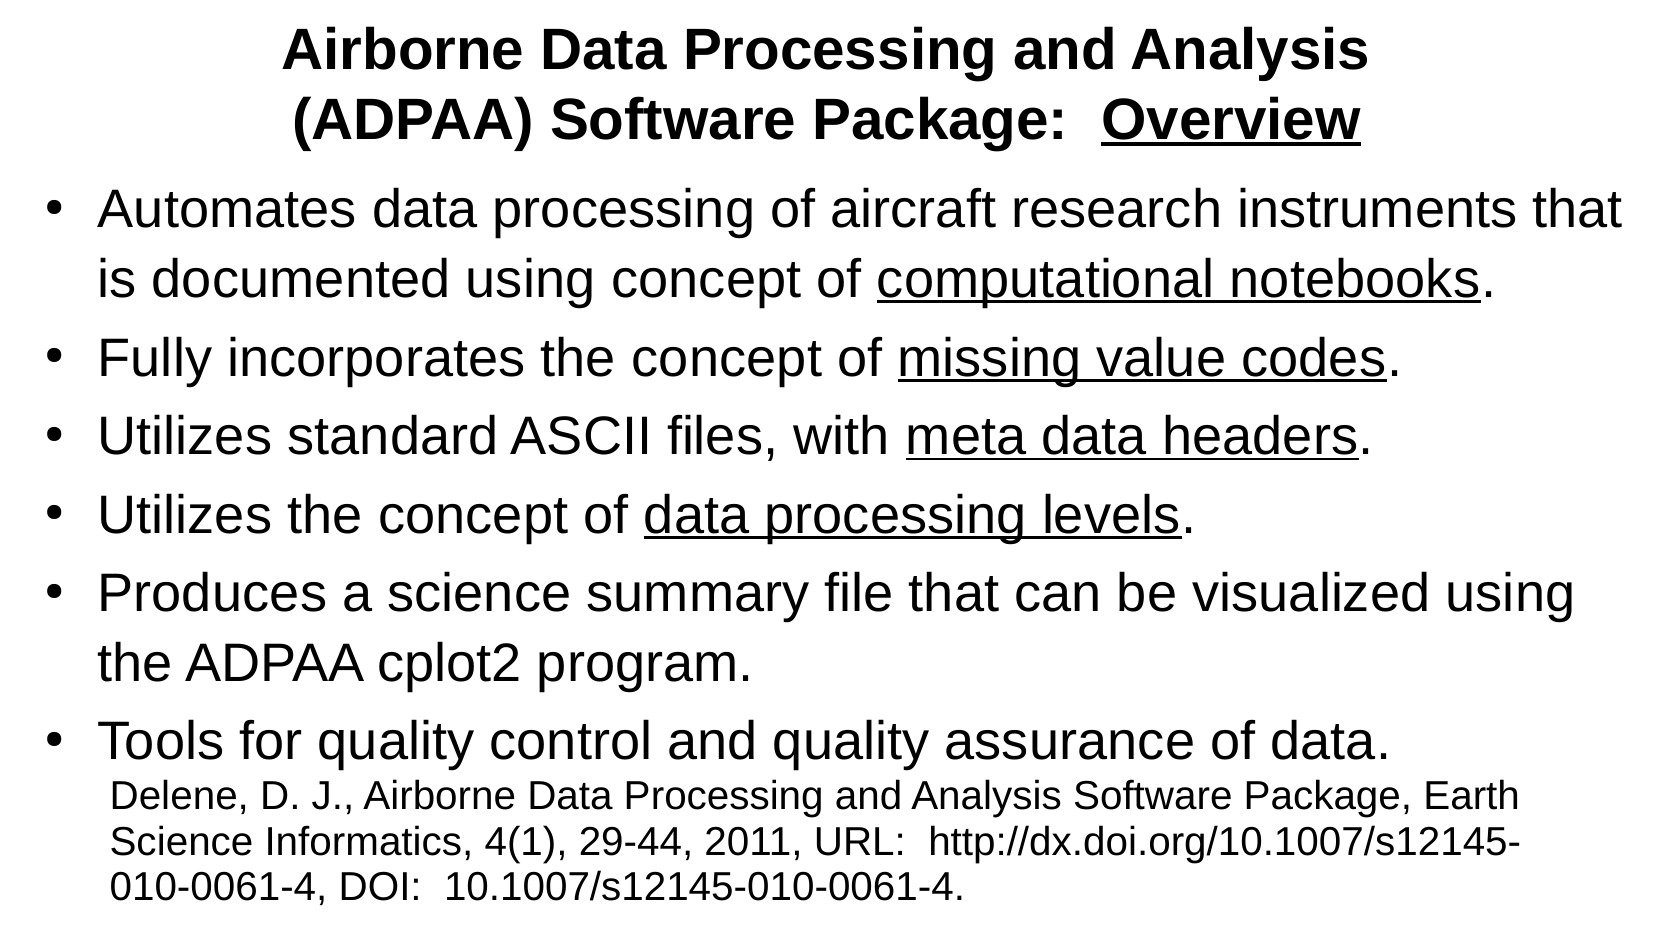

Airborne Data Processing and Analysis
(ADPAA) Software Package: Overview
# Automates data processing of aircraft research instruments that is documented using concept of computational notebooks.
Fully incorporates the concept of missing value codes.
Utilizes standard ASCII files, with meta data headers.
Utilizes the concept of data processing levels.
Produces a science summary file that can be visualized using the ADPAA cplot2 program.
Tools for quality control and quality assurance of data.
Delene, D. J., Airborne Data Processing and Analysis Software Package, Earth Science Informatics, 4(1), 29-44, 2011, URL: http://dx.doi.org/10.1007/s12145-010-0061-4, DOI: 10.1007/s12145-010-0061-4.